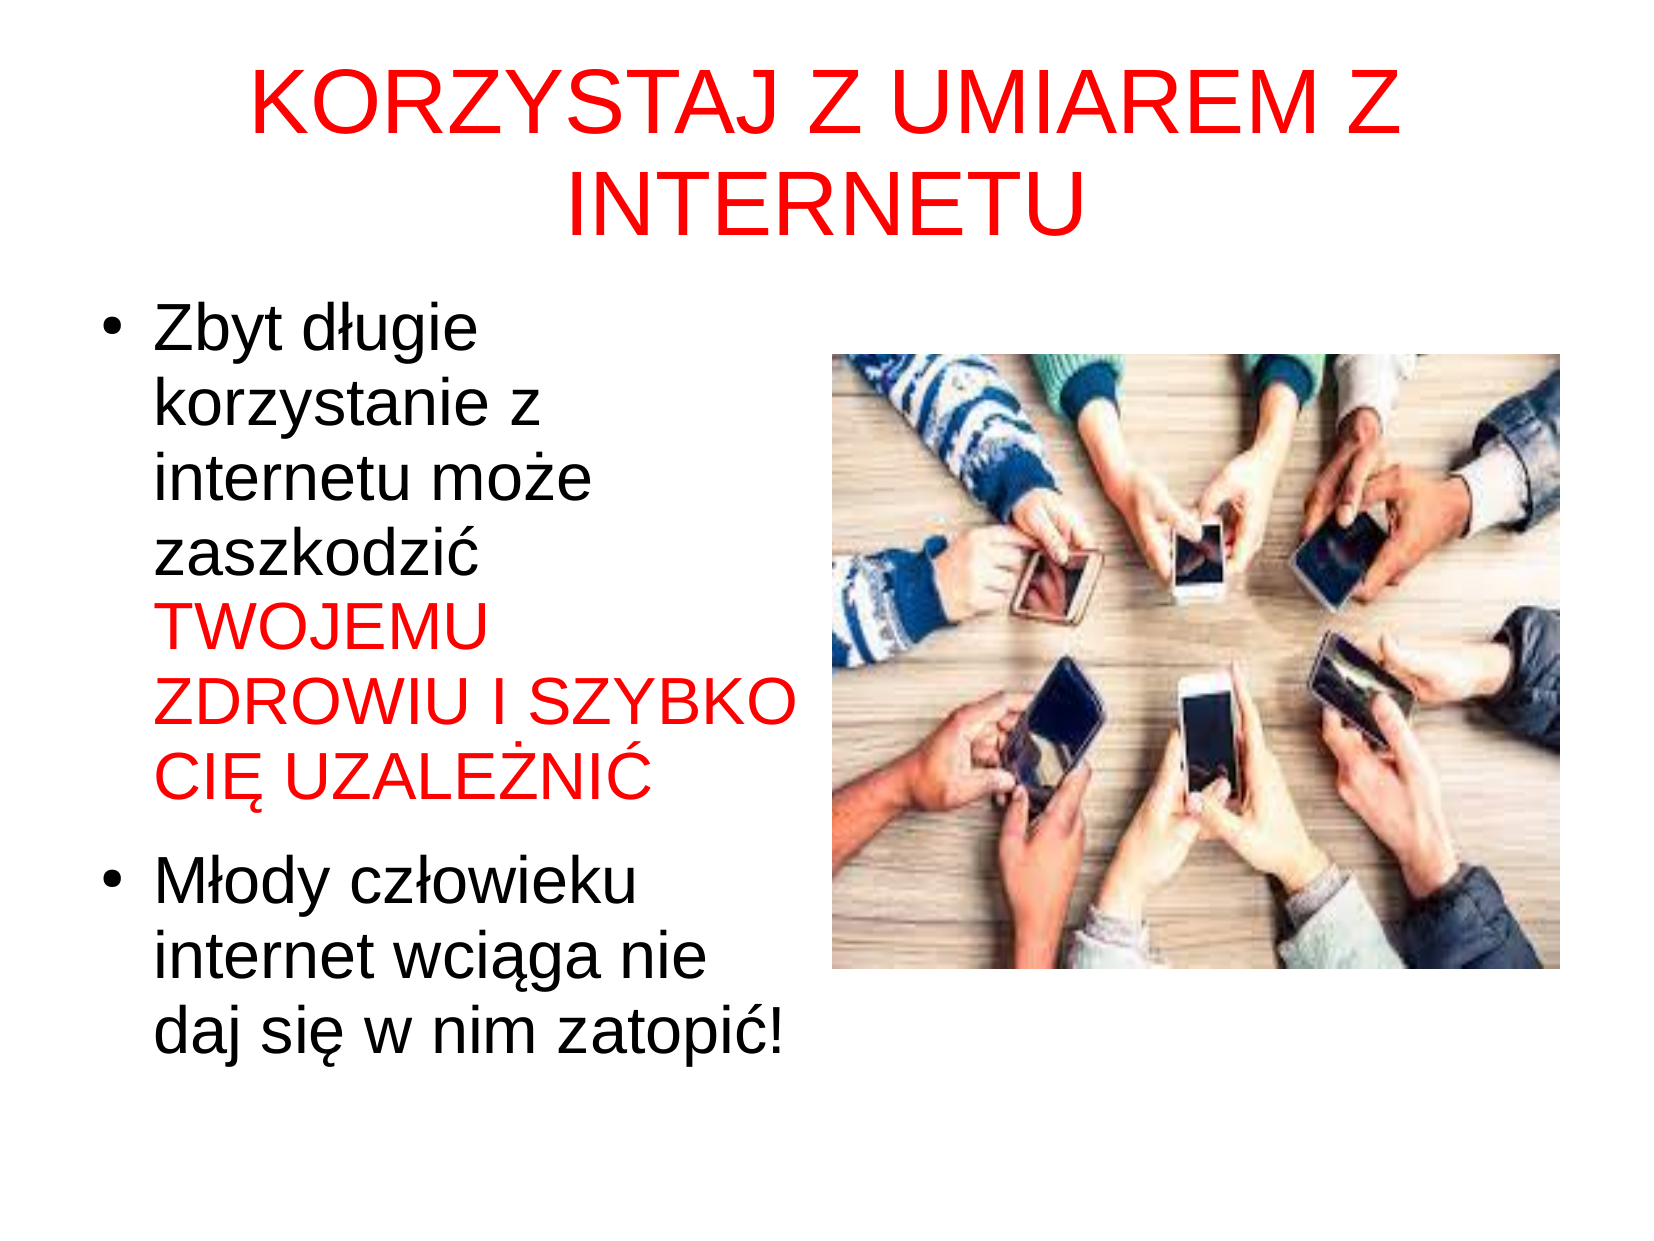

# KORZYSTAJ Z UMIAREM Z INTERNETU
Zbyt długie korzystanie z internetu może zaszkodzić TWOJEMU ZDROWIU I SZYBKO CIĘ UZALEŻNIĆ
Młody człowieku internet wciąga nie daj się w nim zatopić!